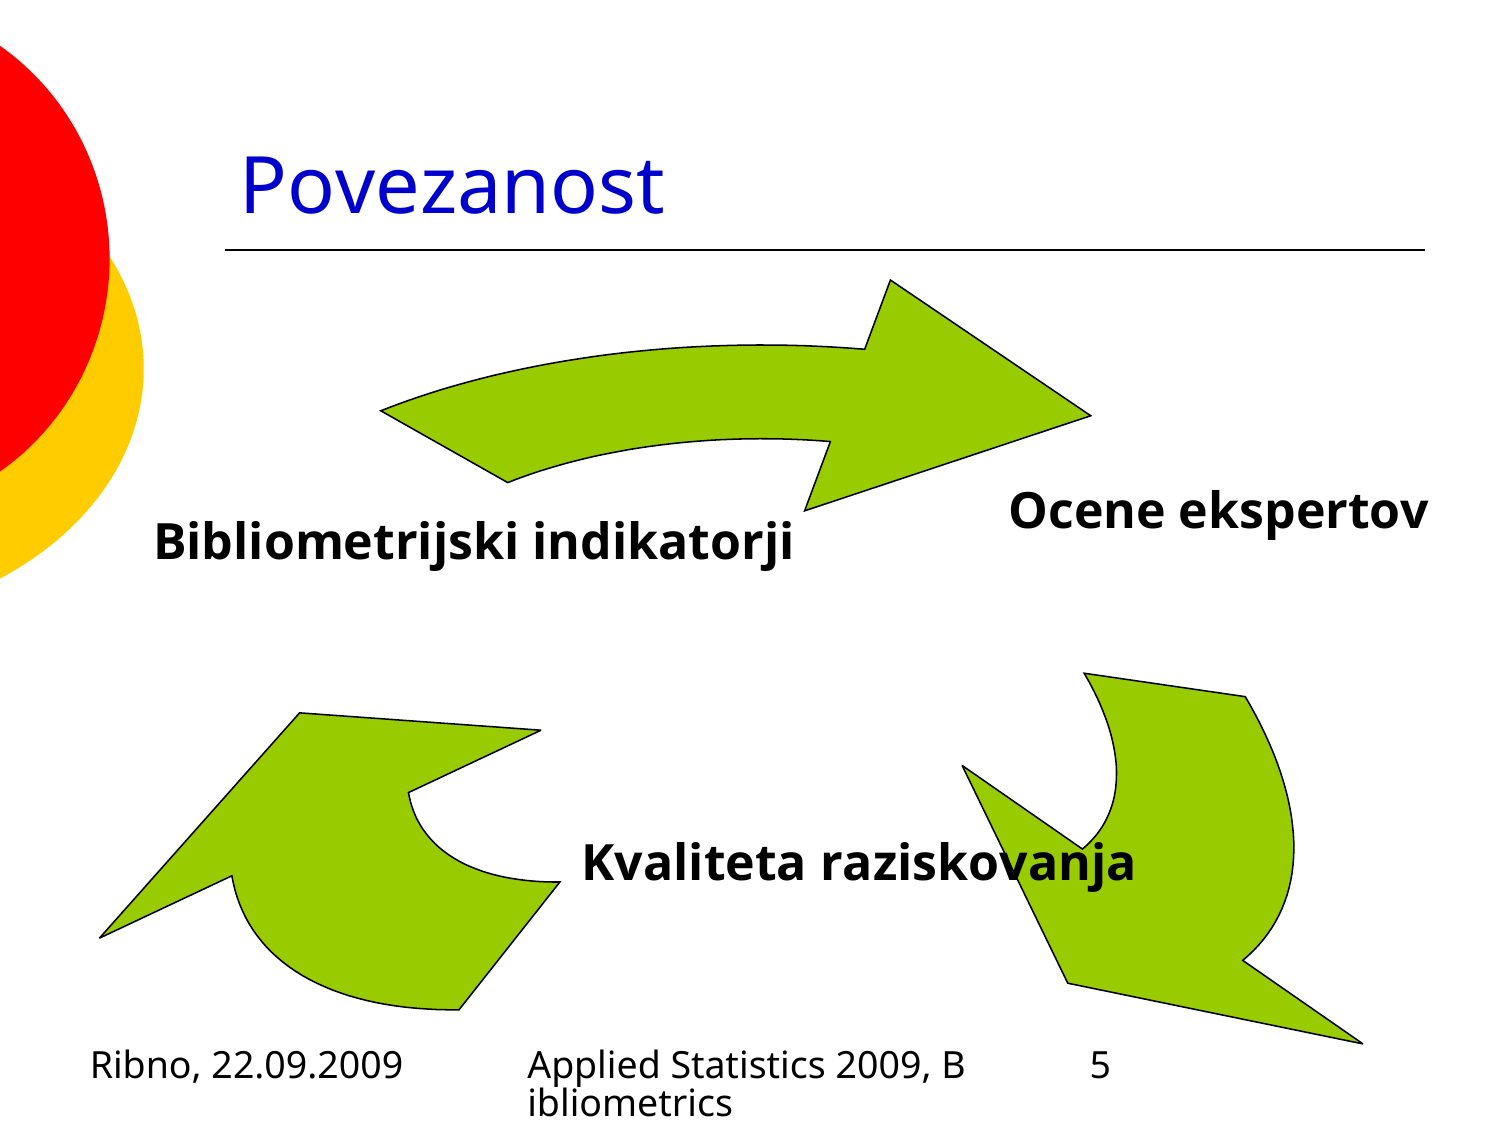

# Povezanost
Ocene ekspertov
Bibliometrijski indikatorji
Kvaliteta raziskovanja
Ribno, 22.09.2009
Applied Statistics 2009, Bibliometrics
5